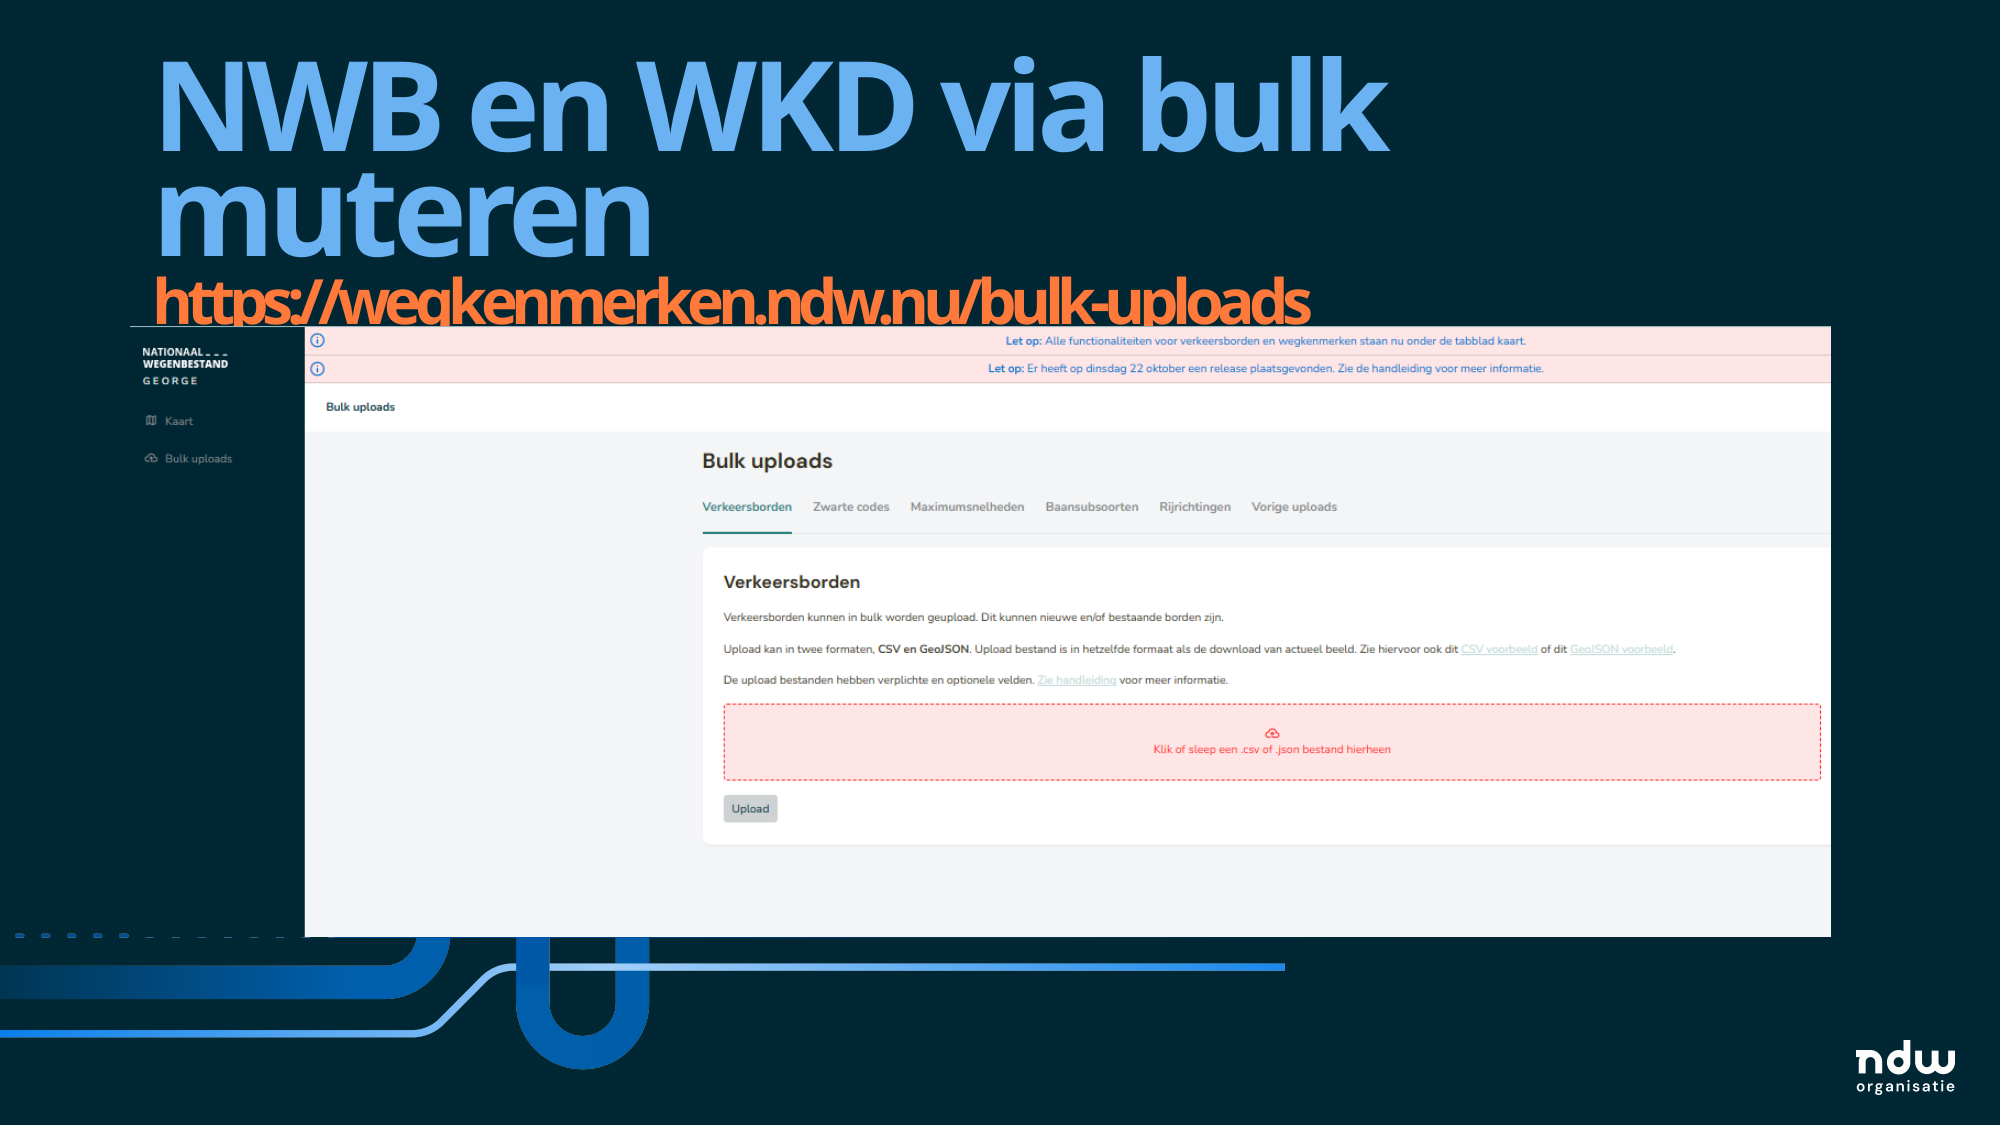

# NWB en WKD via bulk muteren https://wegkenmerken.ndw.nu/bulk-uploads